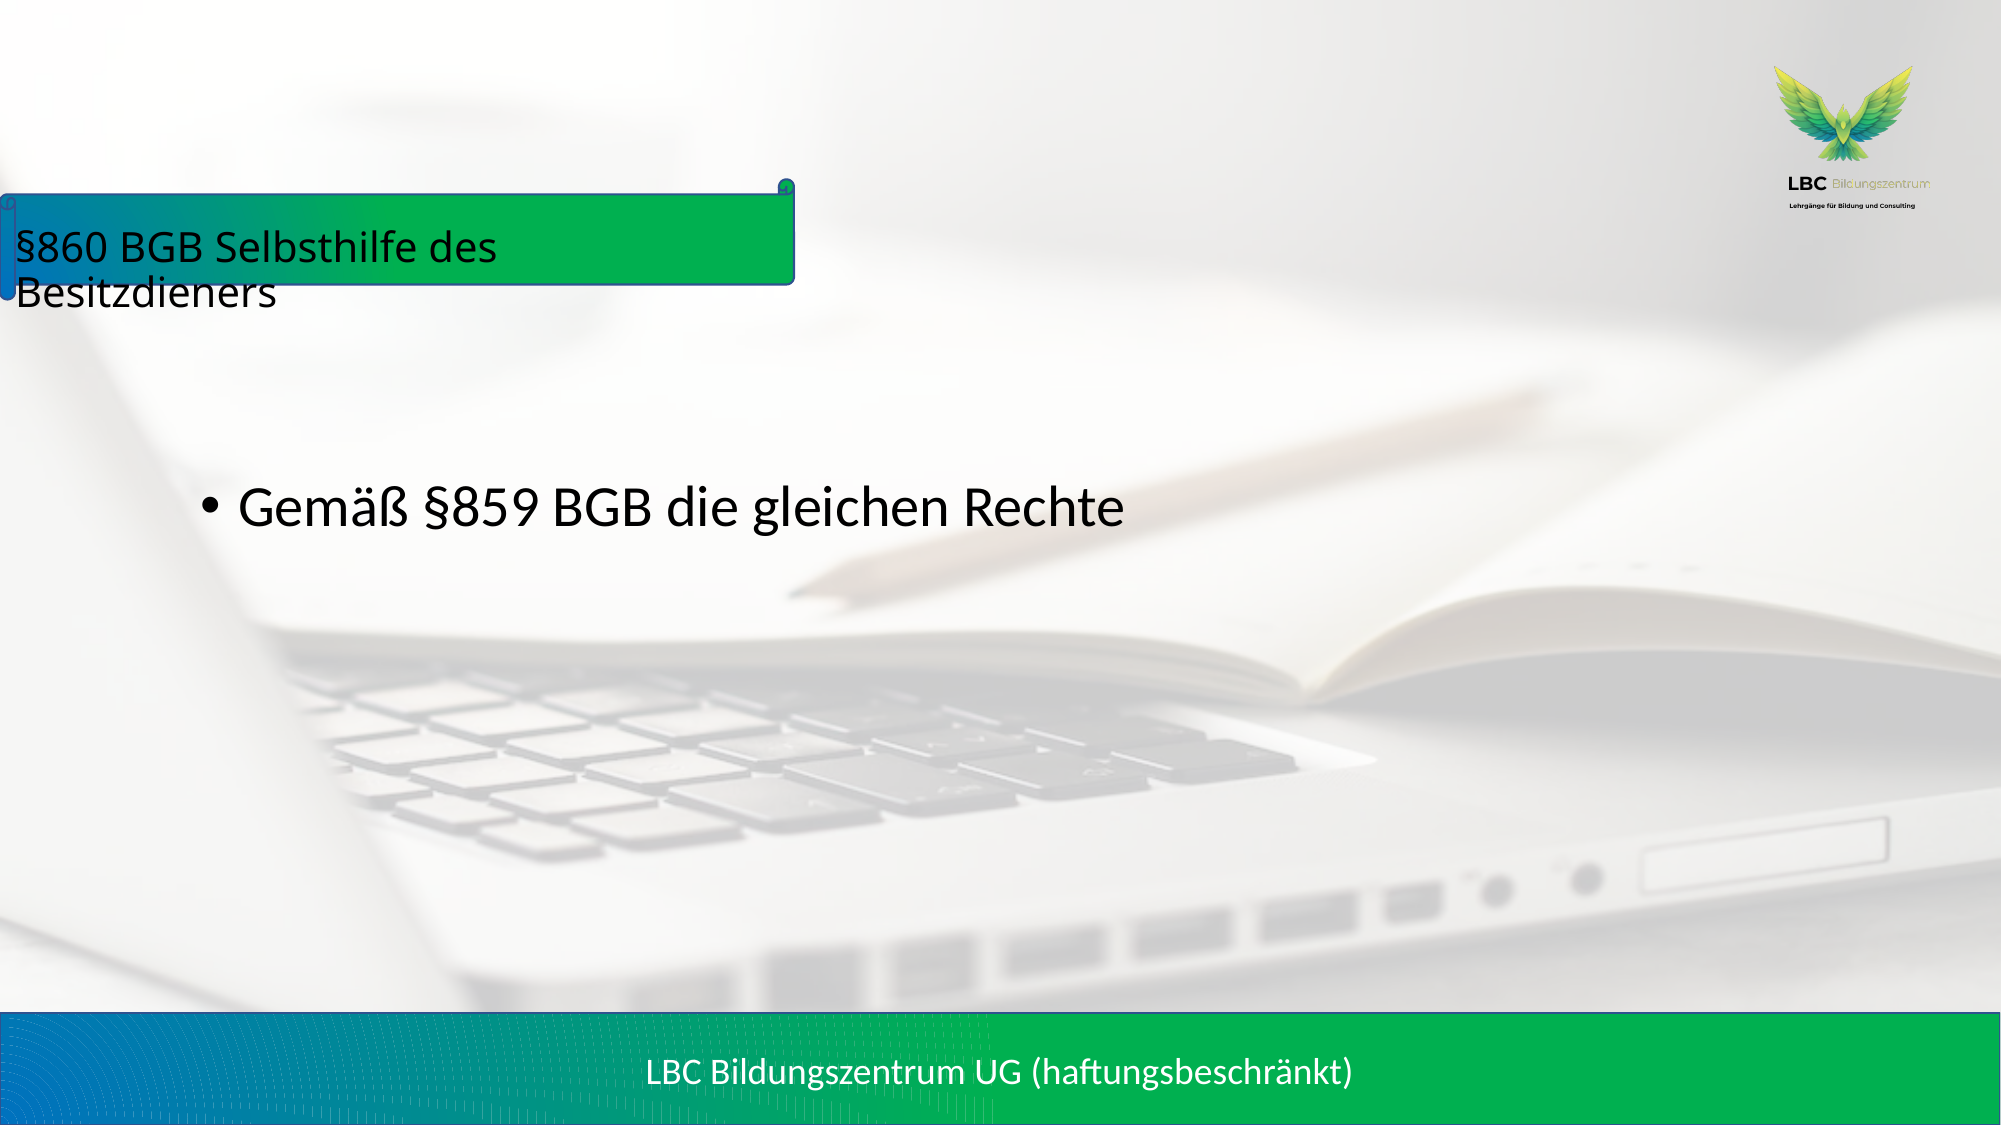

# §860 BGB Selbsthilfe des Besitzdieners
Gemäß §859 BGB die gleichen Rechte